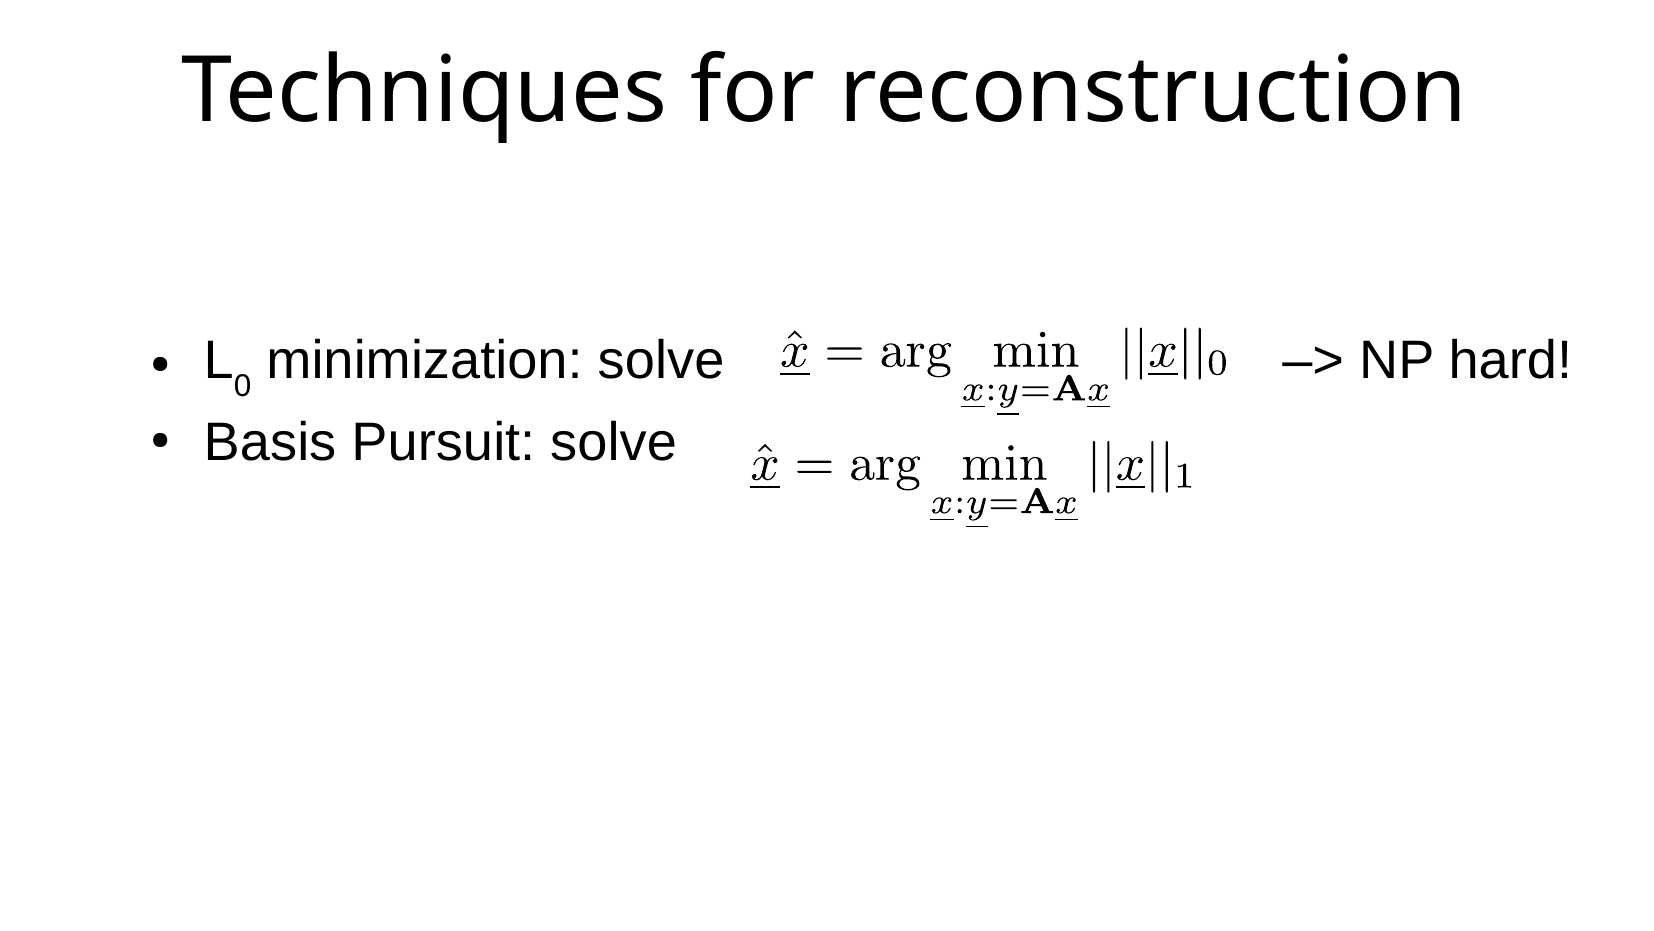

# Techniques for reconstruction
L0 minimization: solve							 –> NP hard!
Basis Pursuit: solve